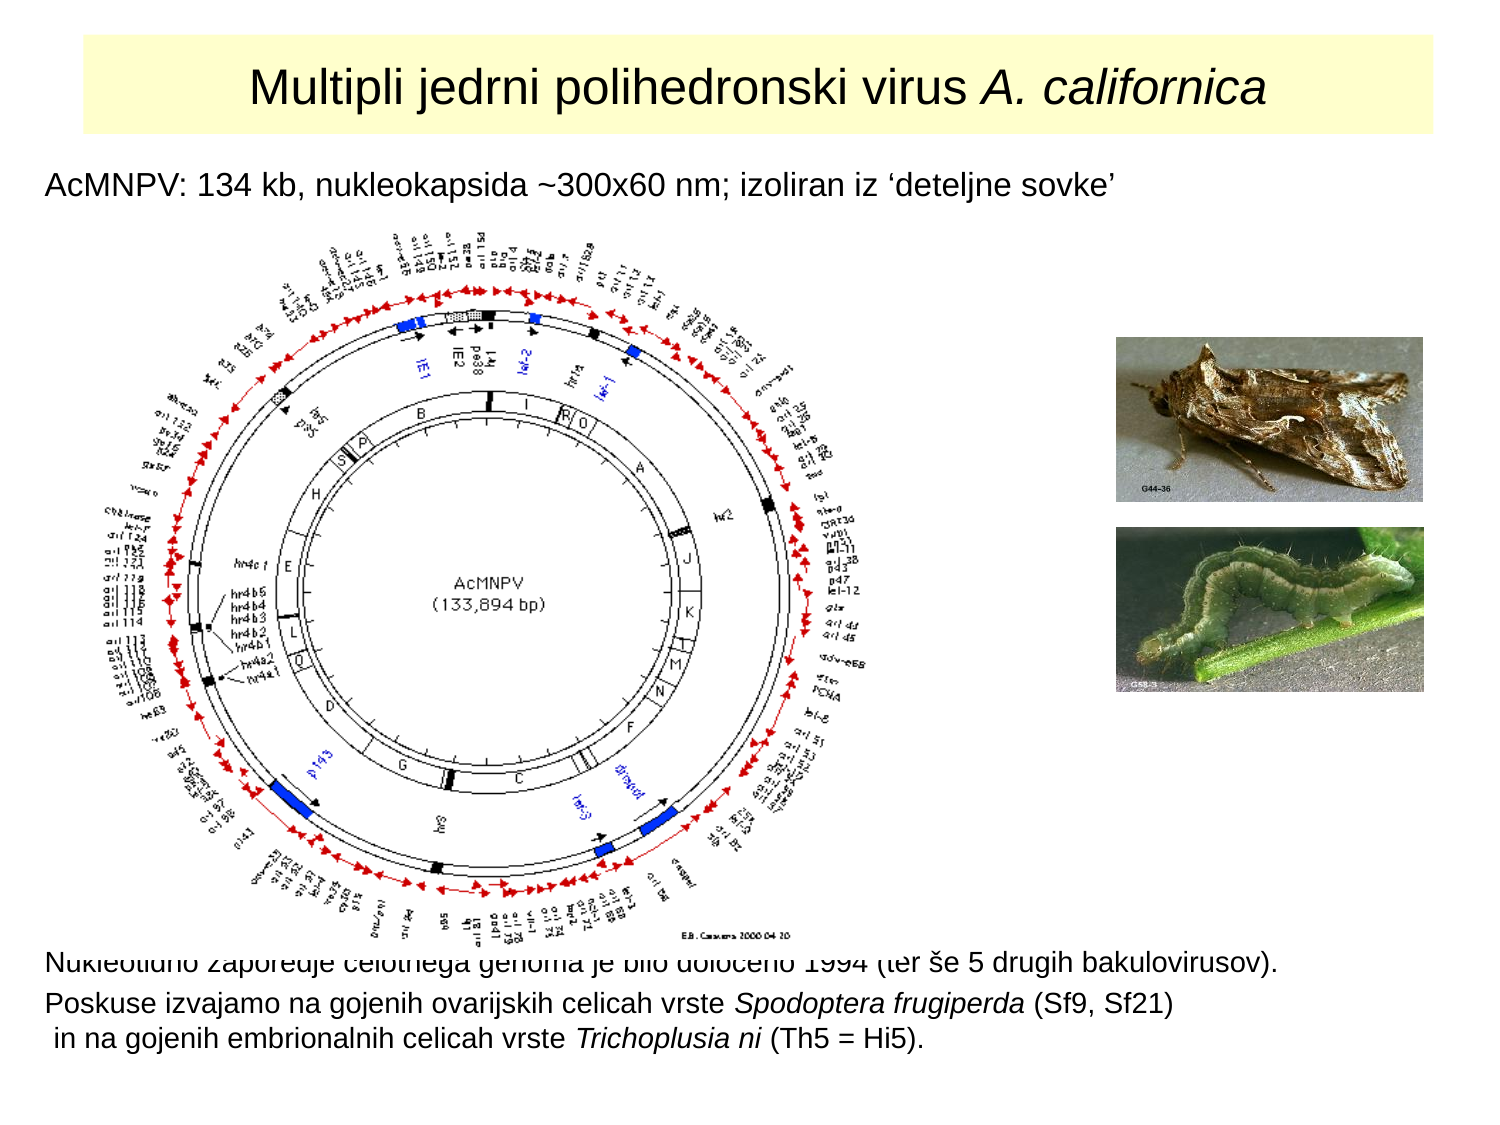

# Multipli jedrni polihedronski virus A. californica
AcMNPV: 134 kb, nukleokapsida ~300x60 nm; izoliran iz ‘deteljne sovke’
Nukleotidno zaporedje celotnega genoma je bilo določeno 1994 (ter še 5 drugih bakulovirusov).
Poskuse izvajamo na gojenih ovarijskih celicah vrste Spodoptera frugiperda (Sf9, Sf21)
in na gojenih embrionalnih celicah vrste Trichoplusia ni (Th5 = Hi5).